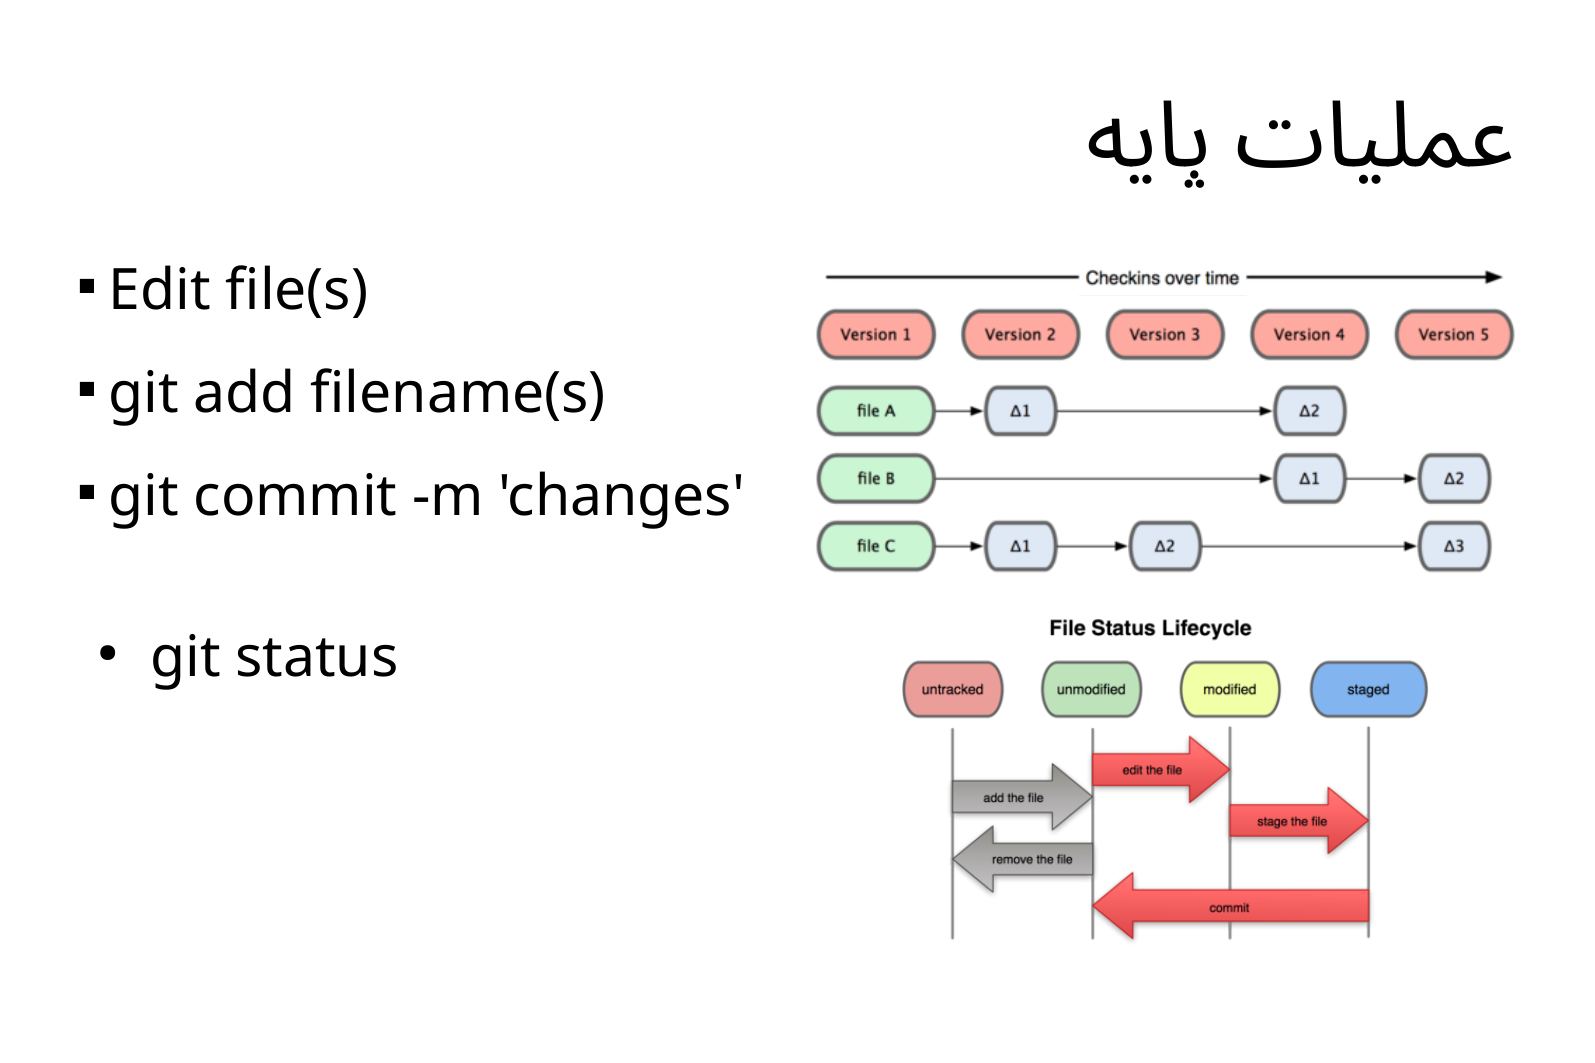

# عملیات پایه
 Edit file(s)
 git add filename(s)
 git commit -m 'changes'
git status